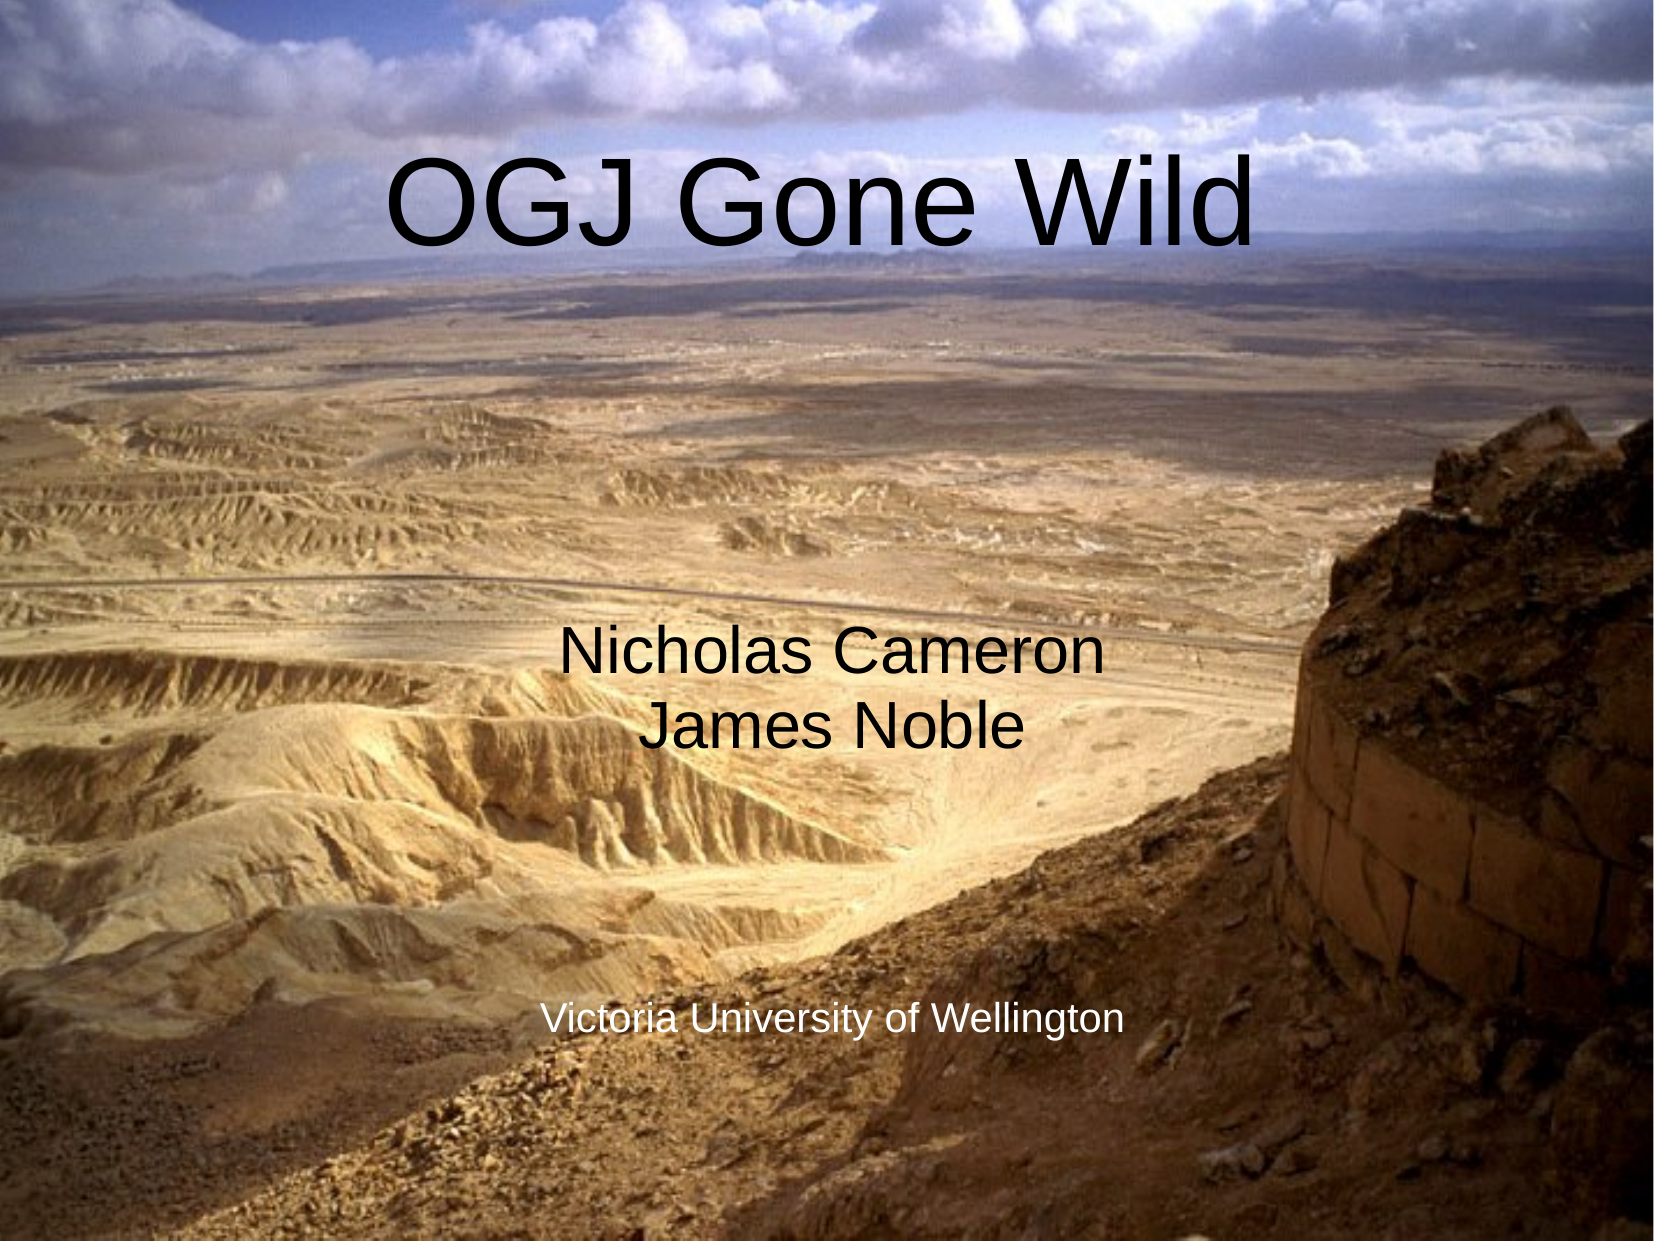

# OGJ Gone Wild
Nicholas Cameron
James Noble
Victoria University of Wellington